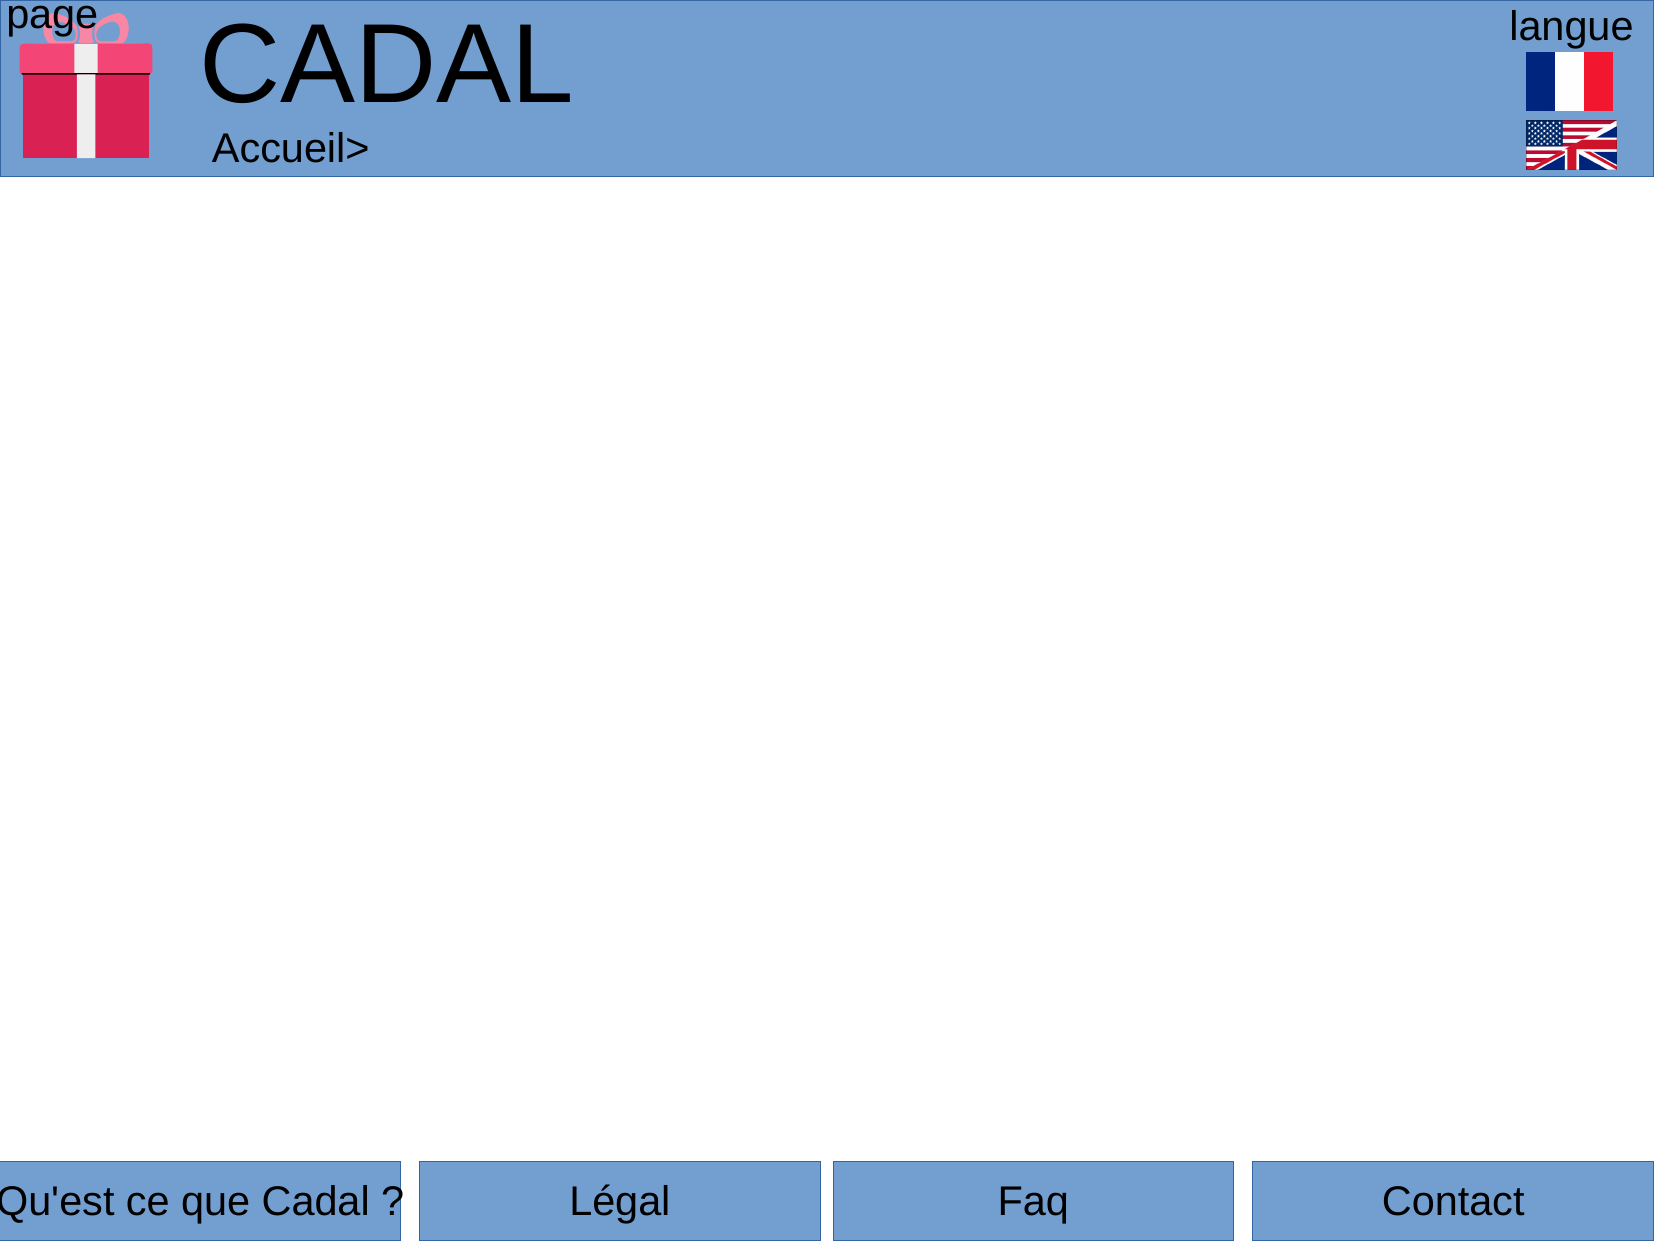

Layout de la page
CADAL
langue
Accueil>
Qu'est ce que Cadal ?
Légal
Faq
Contact